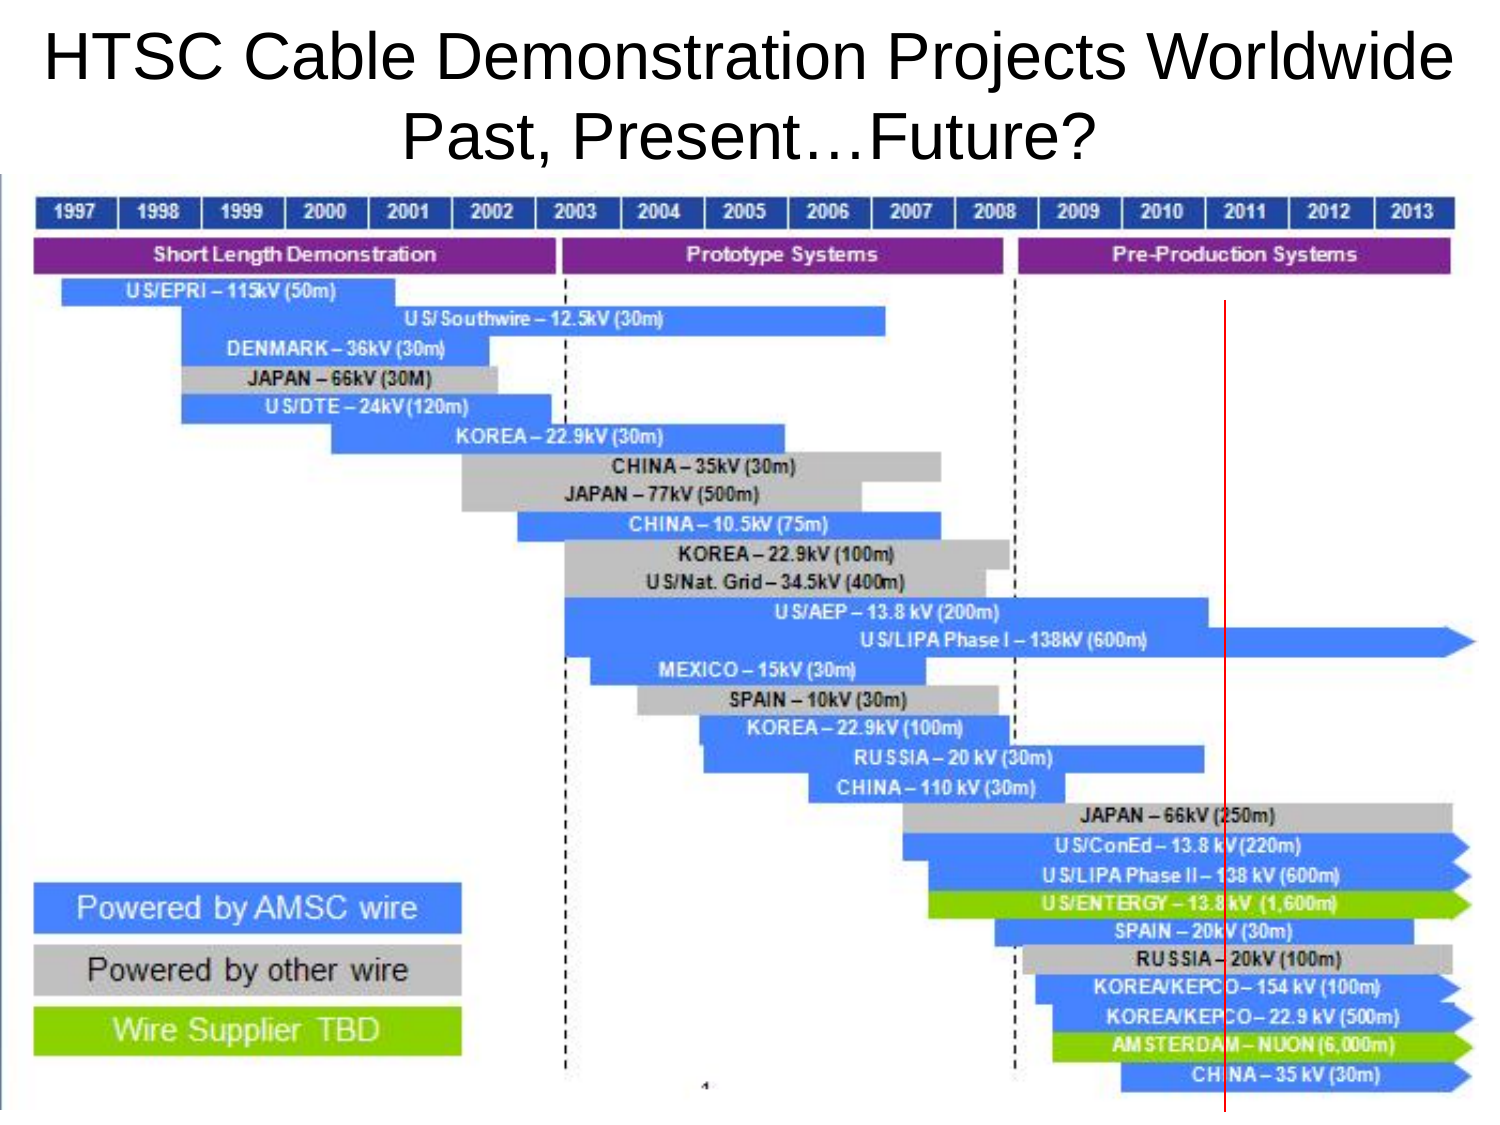

# HTSC Cable Demonstration Projects Worldwide Past, Present…Future?